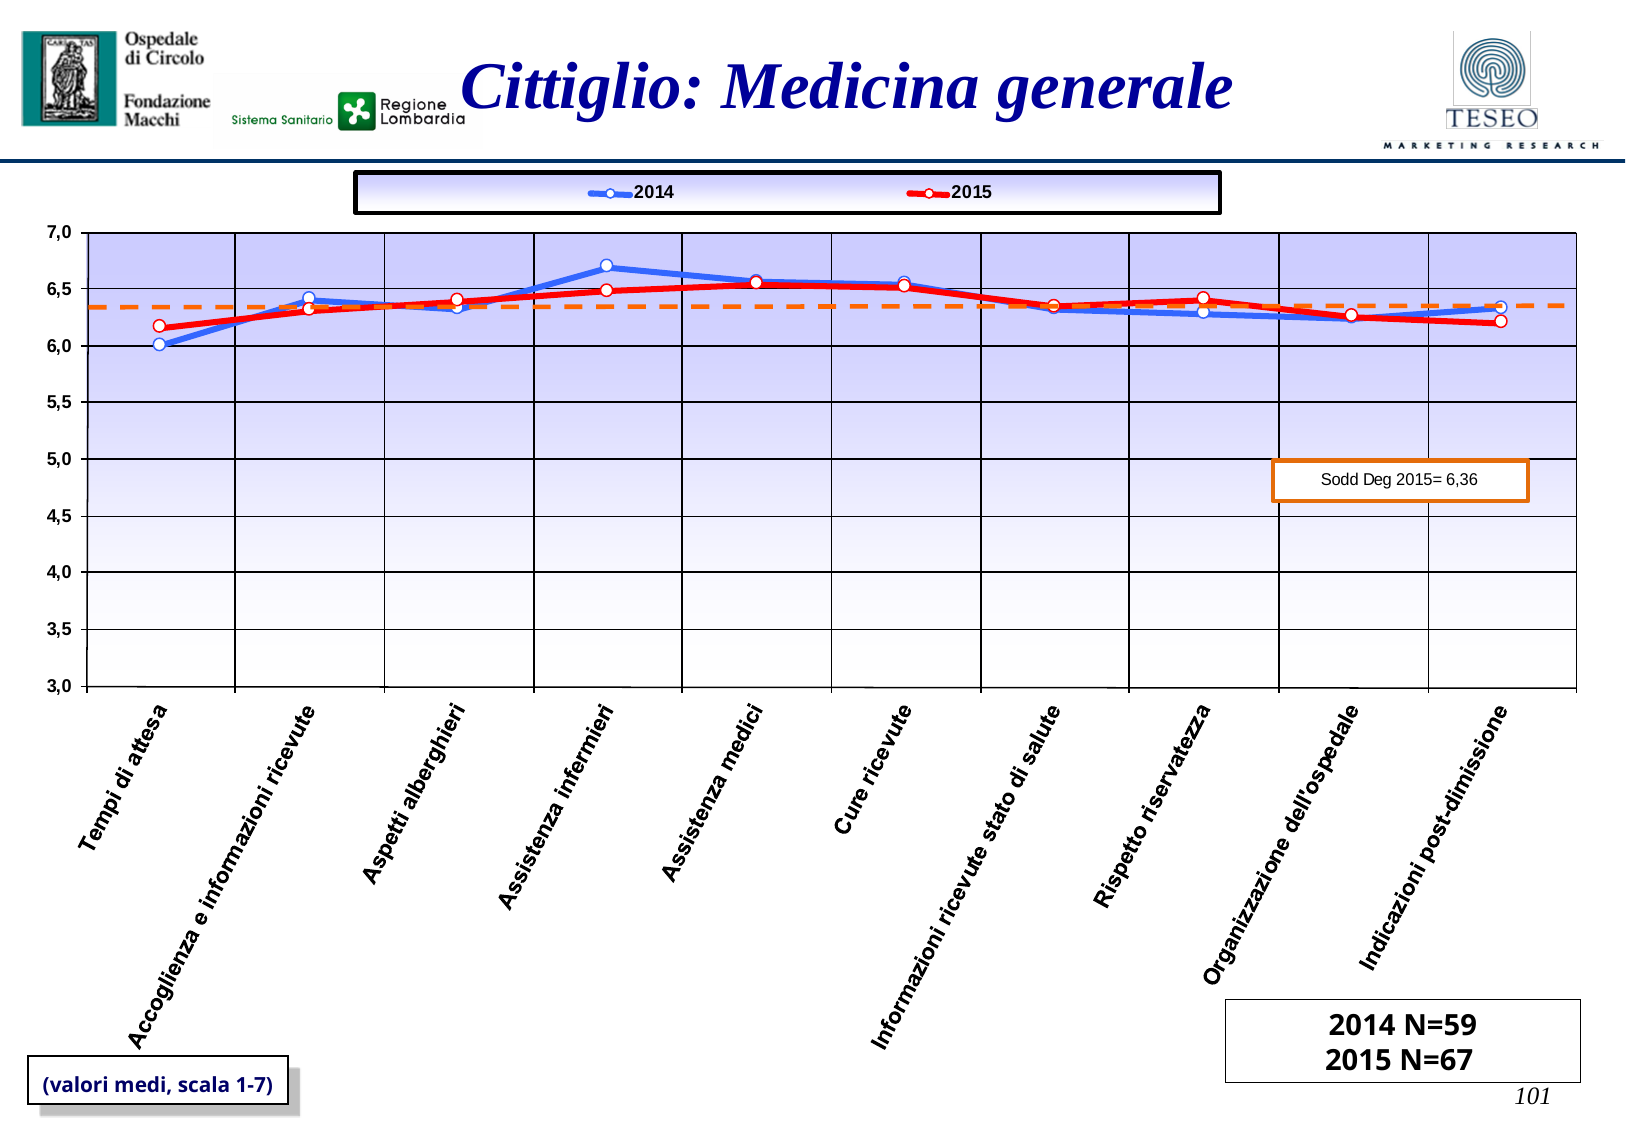

Cittiglio: Medicina generale
2014 N=59
2015 N=67
(valori medi, scala 1-7)